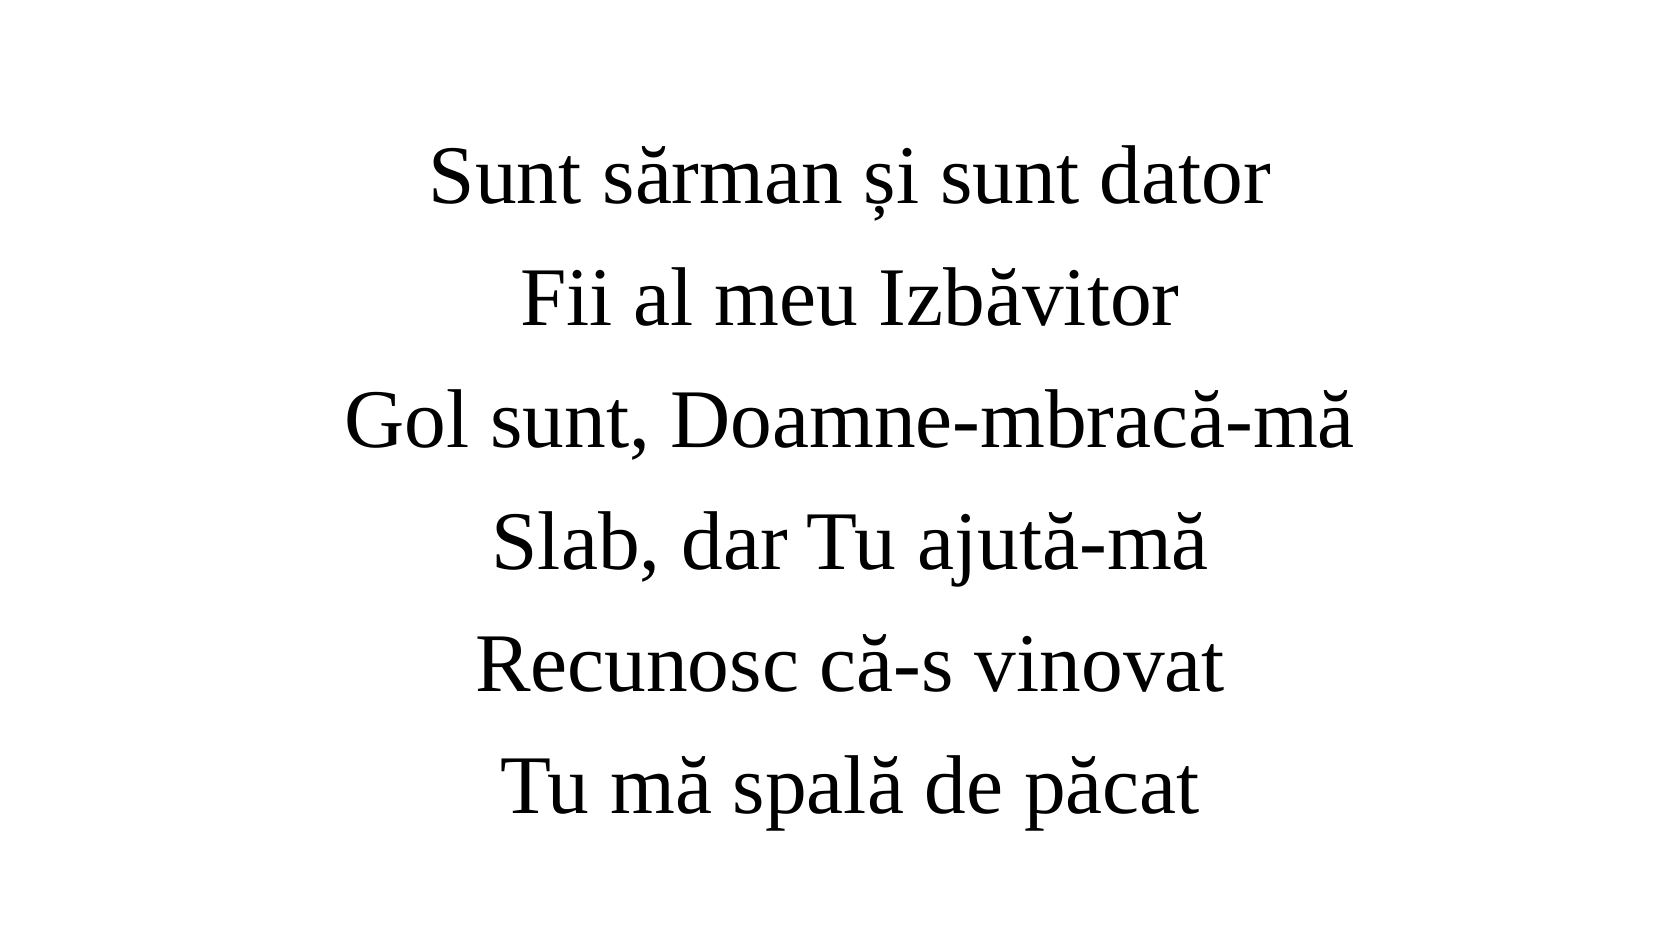

# Sunt sărman și sunt dator
Fii al meu Izbăvitor
Gol sunt, Doamne-mbracă-mă
Slab, dar Tu ajută-mă
Recunosc că-s vinovat
Tu mă spală de păcat